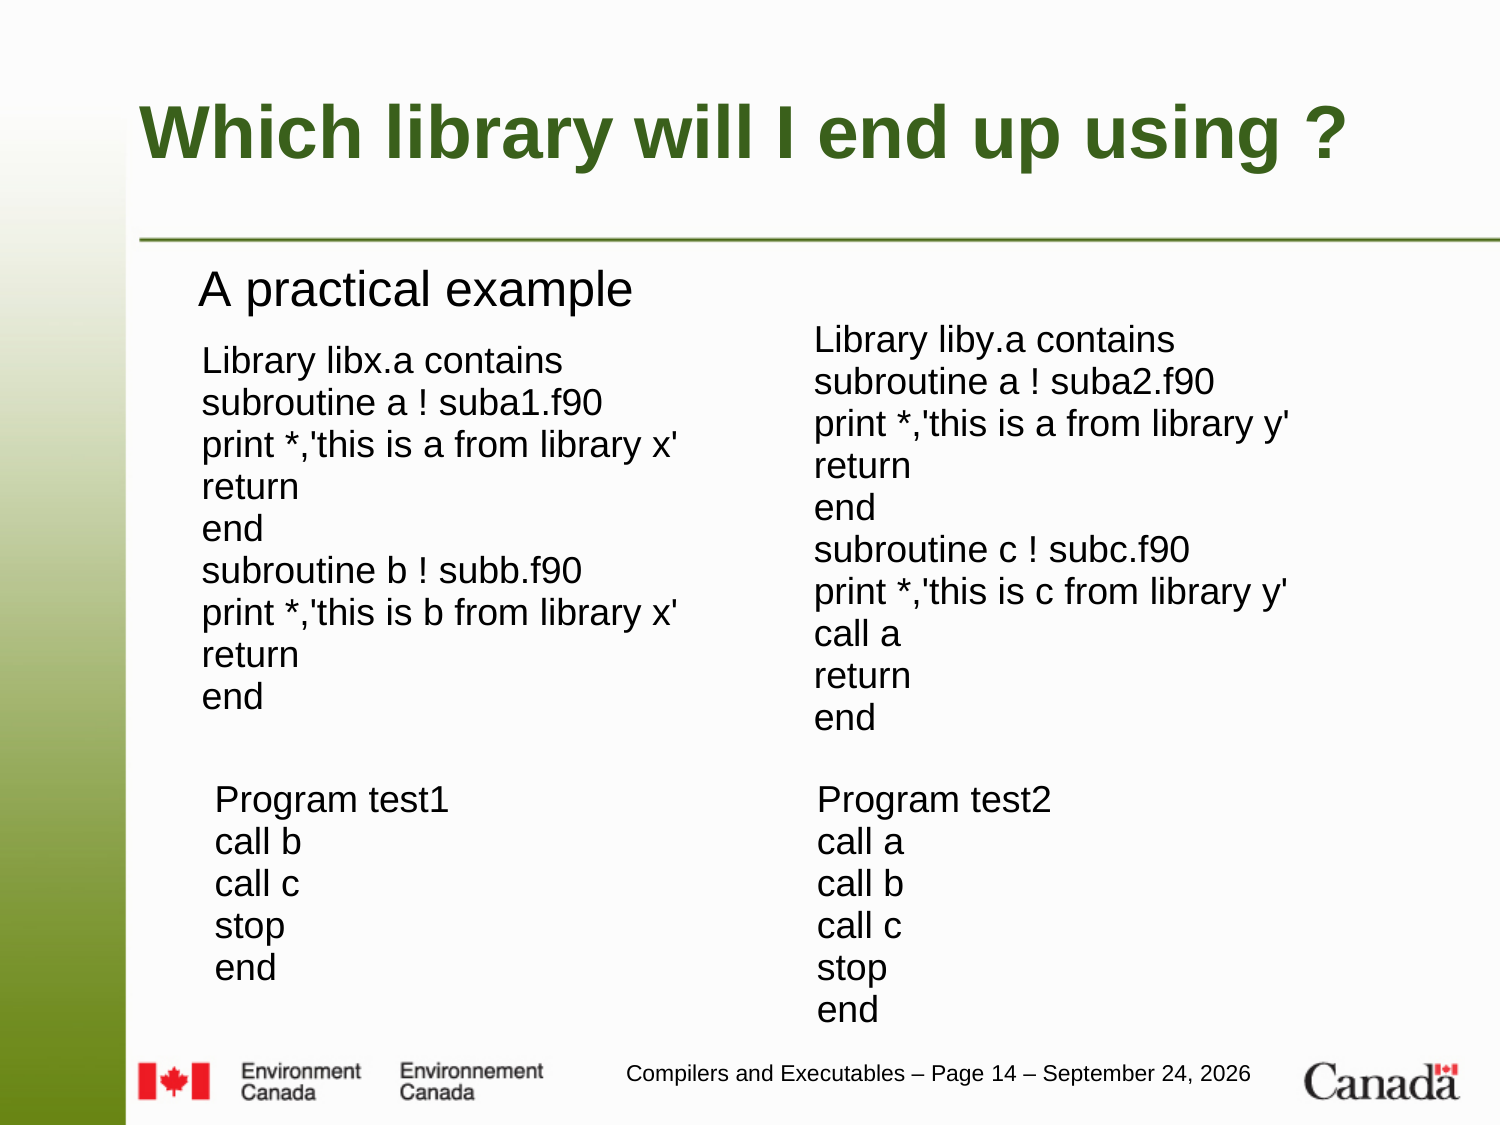

# Which library will I end up using ?
A practical example
Library liby.a contains
subroutine a ! suba2.f90
print *,'this is a from library y'
return
end
subroutine c ! subc.f90
print *,'this is c from library y'
call a
return
end
Library libx.a contains
subroutine a ! suba1.f90
print *,'this is a from library x'
return
end
subroutine b ! subb.f90
print *,'this is b from library x'
return
end
Program test1
call b
call c
stop
end
Program test2
call a
call b
call c
stop
end